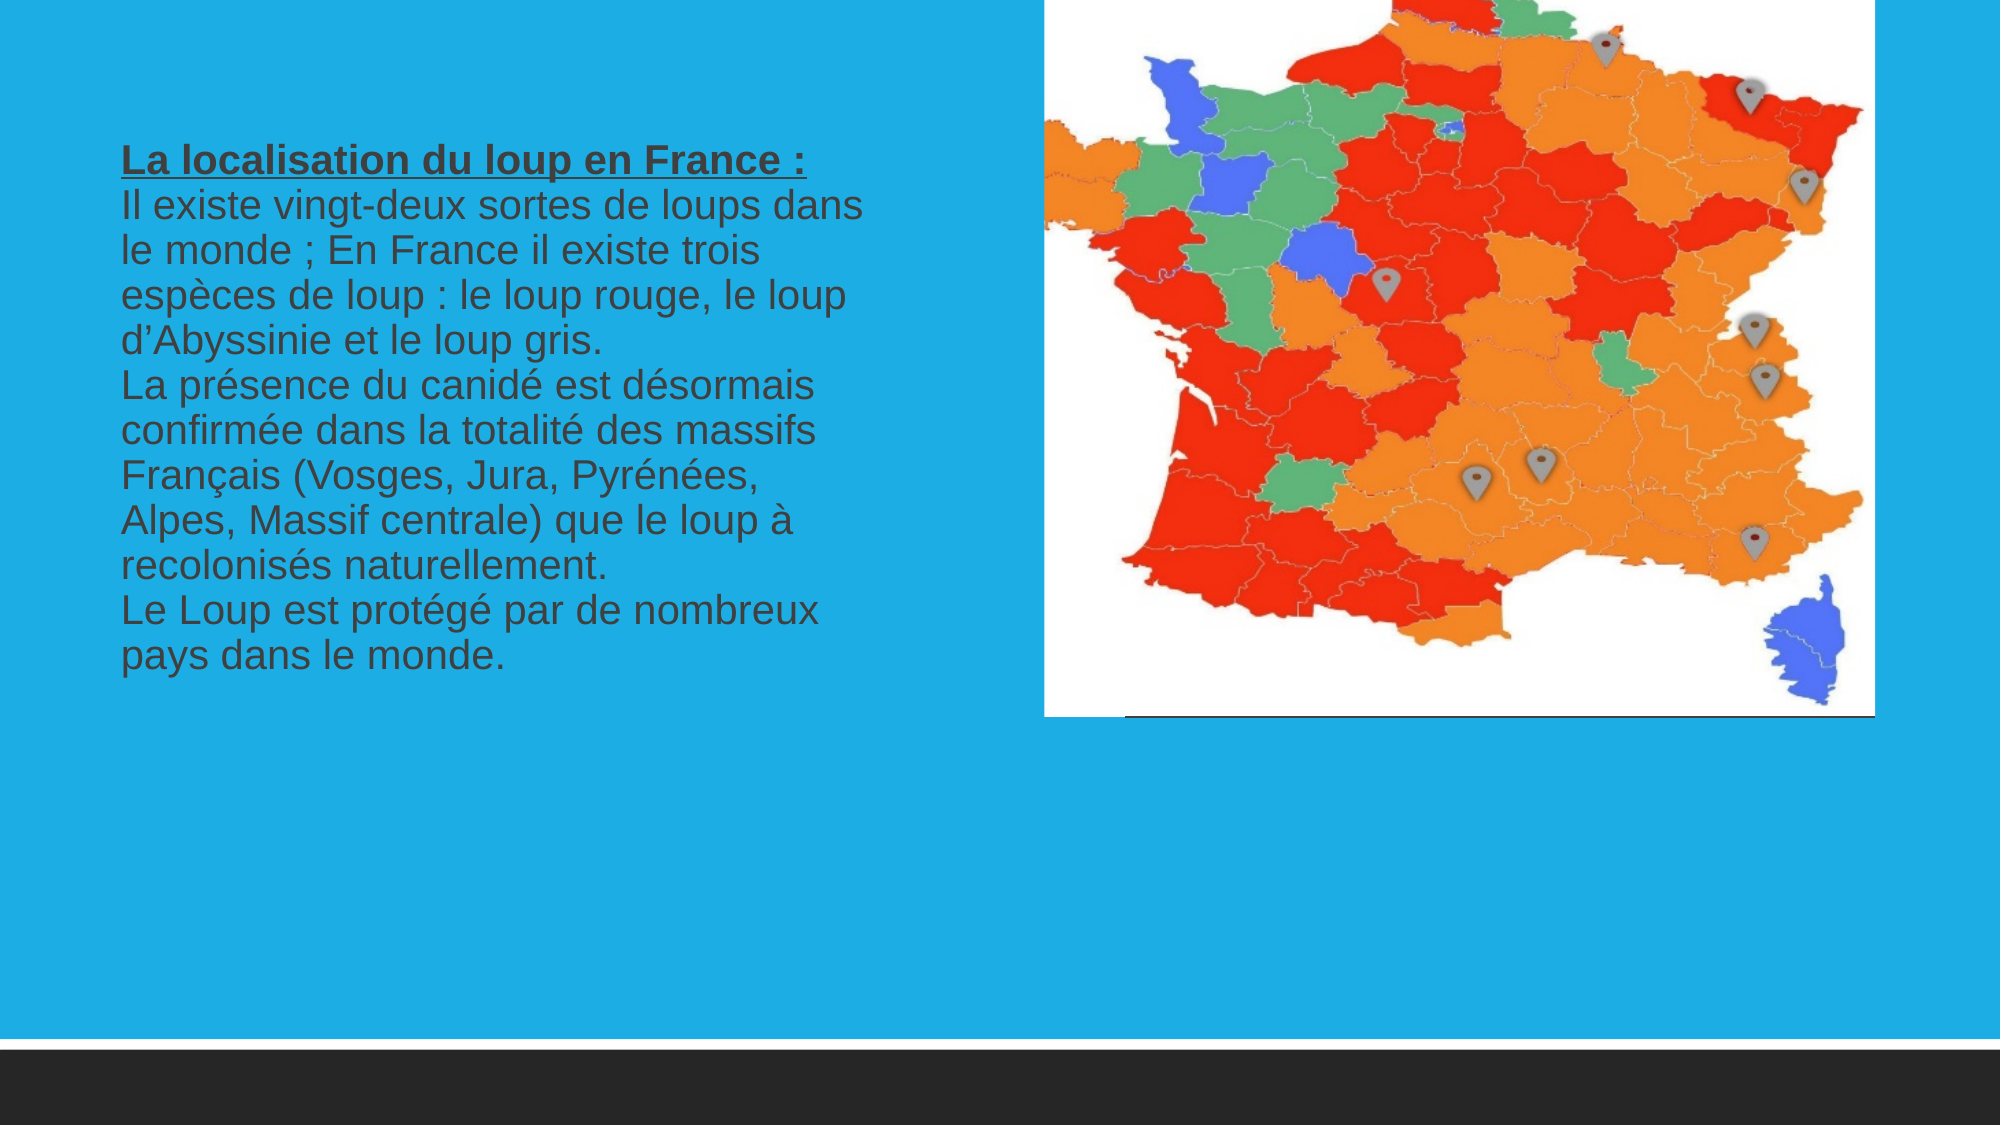

# La localisation du loup en France : Il existe vingt-deux sortes de loups dans le monde ; En France il existe trois espèces de loup : le loup rouge, le loup d’Abyssinie et le loup gris. La présence du canidé est désormais confirmée dans la totalité des massifs Français (Vosges, Jura, Pyrénées, Alpes, Massif centrale) que le loup à recolonisés naturellement. Le Loup est protégé par de nombreux pays dans le monde.